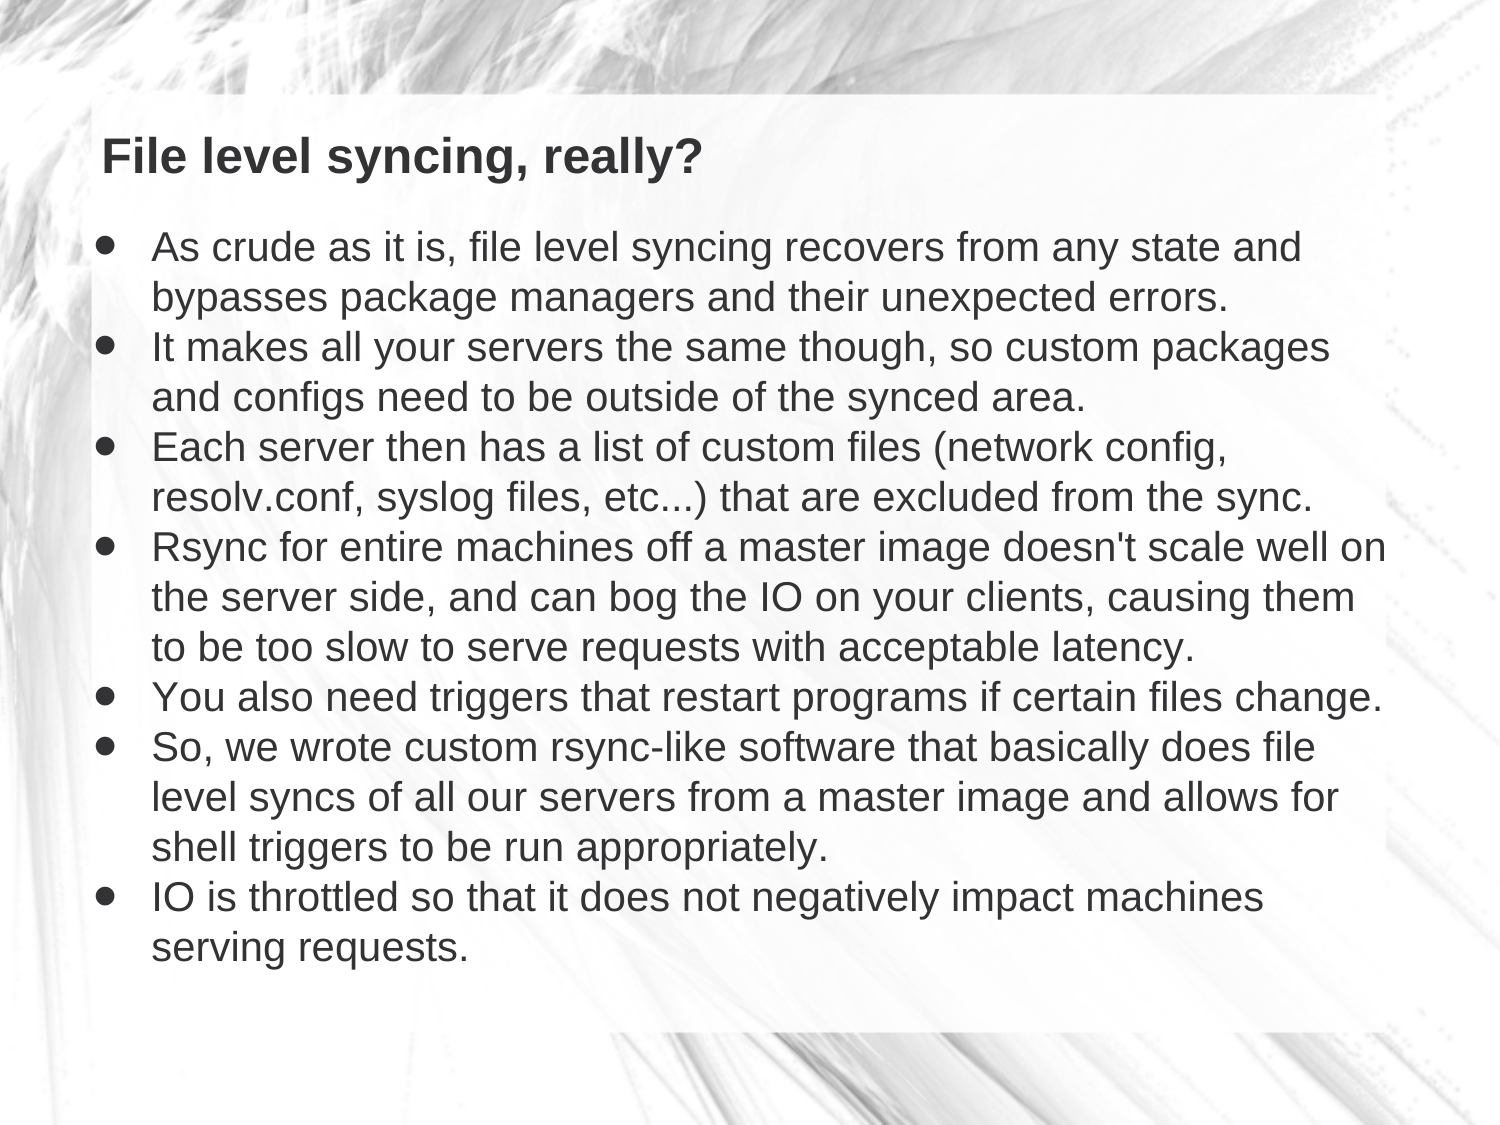

# File level syncing, really?
As crude as it is, file level syncing recovers from any state and bypasses package managers and their unexpected errors.
It makes all your servers the same though, so custom packages and configs need to be outside of the synced area.
Each server then has a list of custom files (network config, resolv.conf, syslog files, etc...) that are excluded from the sync.
Rsync for entire machines off a master image doesn't scale well on the server side, and can bog the IO on your clients, causing them to be too slow to serve requests with acceptable latency.
You also need triggers that restart programs if certain files change.
So, we wrote custom rsync-like software that basically does file level syncs of all our servers from a master image and allows for shell triggers to be run appropriately.
IO is throttled so that it does not negatively impact machines serving requests.